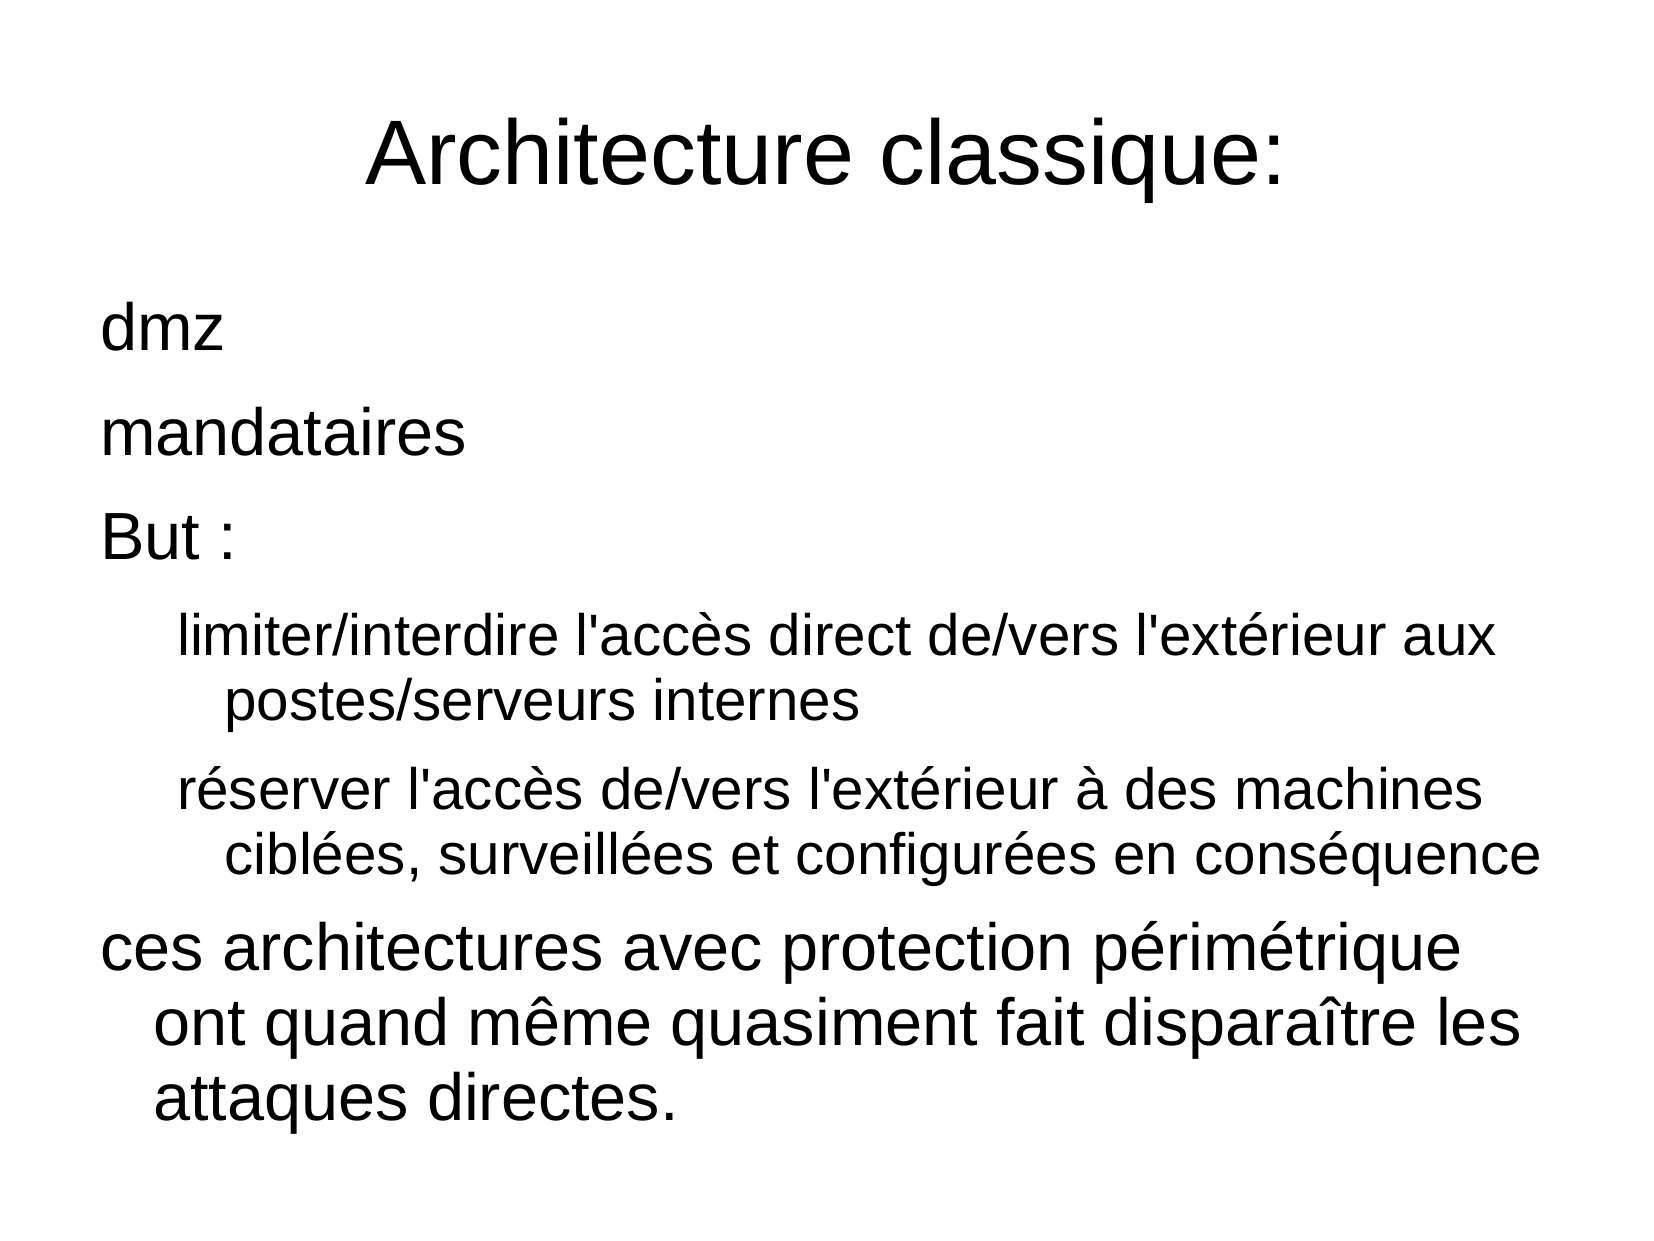

# Architecture classique:
dmz
mandataires
But :
limiter/interdire l'accès direct de/vers l'extérieur aux postes/serveurs internes
réserver l'accès de/vers l'extérieur à des machines ciblées, surveillées et configurées en conséquence
ces architectures avec protection périmétrique ont quand même quasiment fait disparaître les attaques directes.